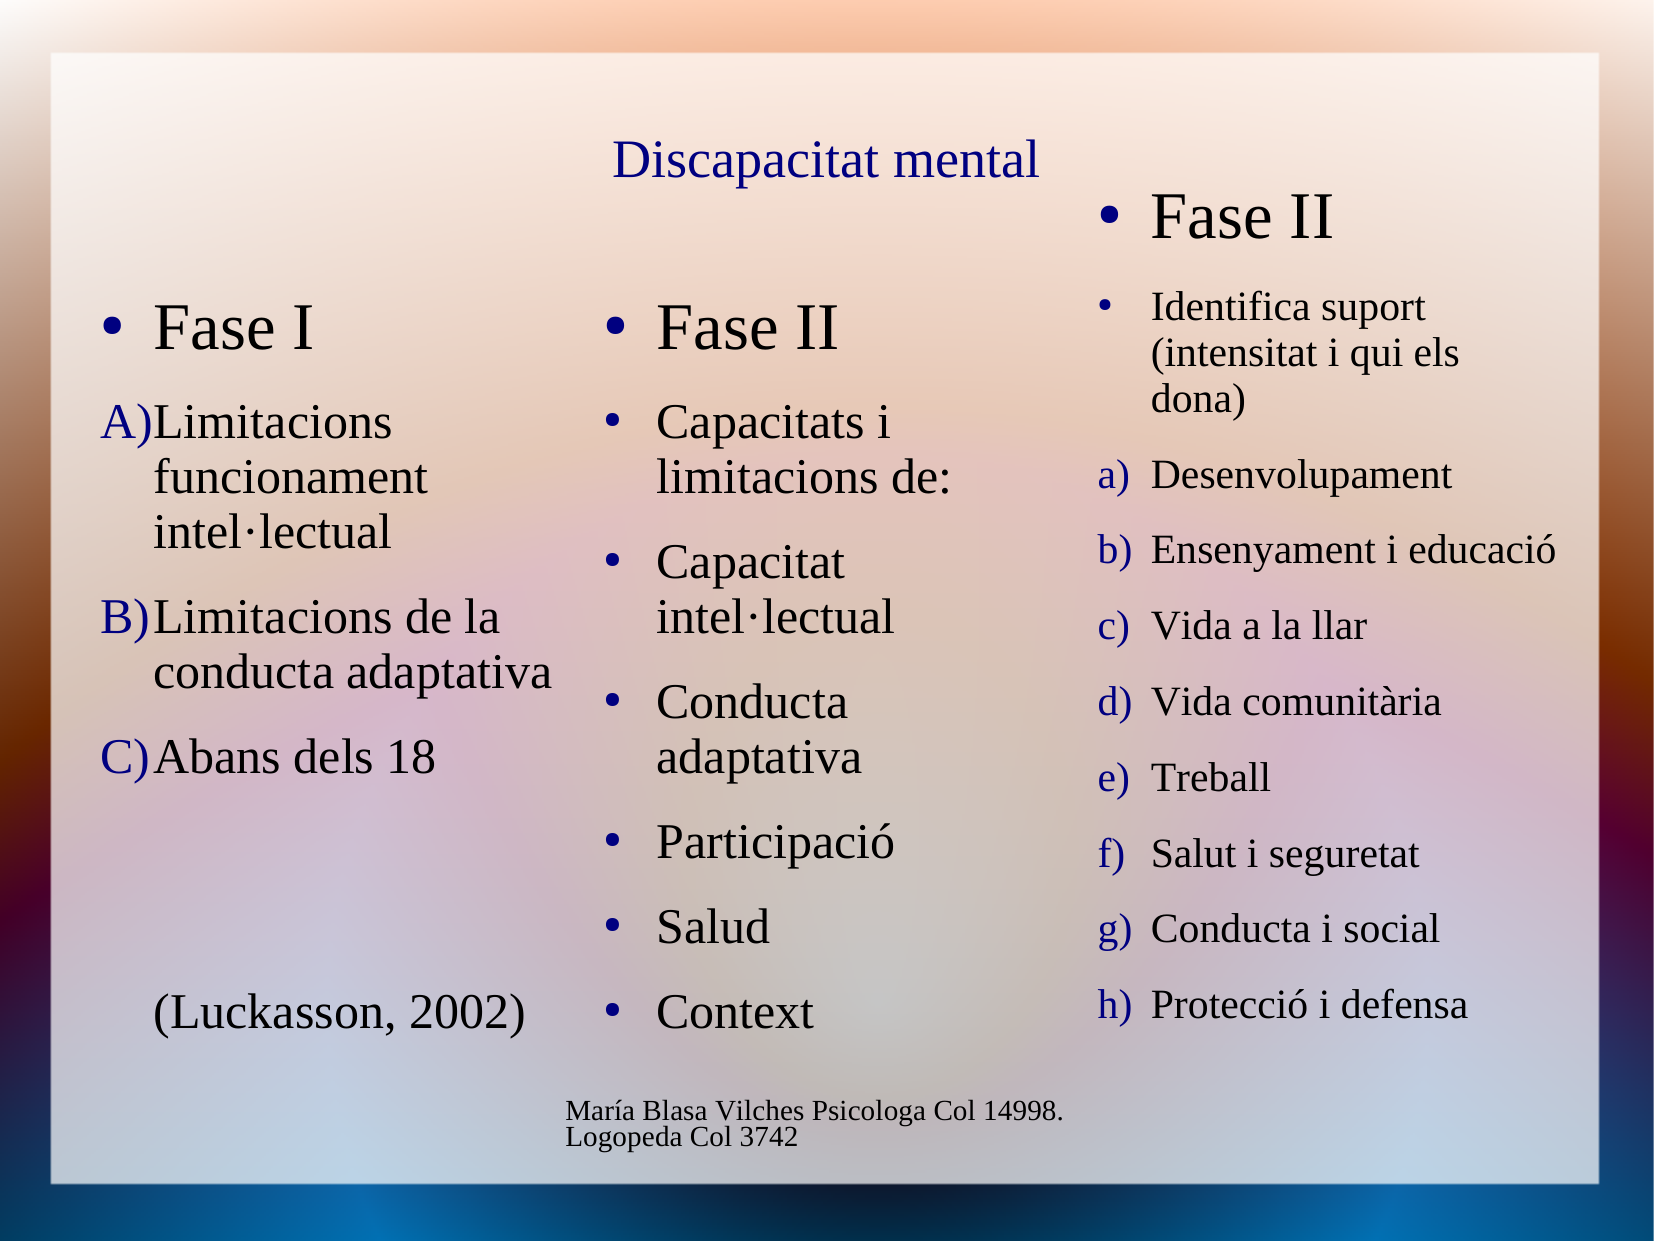

# Discapacitat mental
Fase II
Identifica suport (intensitat i qui els dona)
Desenvolupament
Ensenyament i educació
Vida a la llar
Vida comunitària
Treball
Salut i seguretat
Conducta i social
Protecció i defensa
Fase I
Limitacions funcionament intel·lectual
Limitacions de la conducta adaptativa
Abans dels 18
(Luckasson, 2002)
Fase II
Capacitats i limitacions de:
Capacitat intel·lectual
Conducta adaptativa
Participació
Salud
Context
María Blasa Vilches Psicologa Col 14998. Logopeda Col 3742